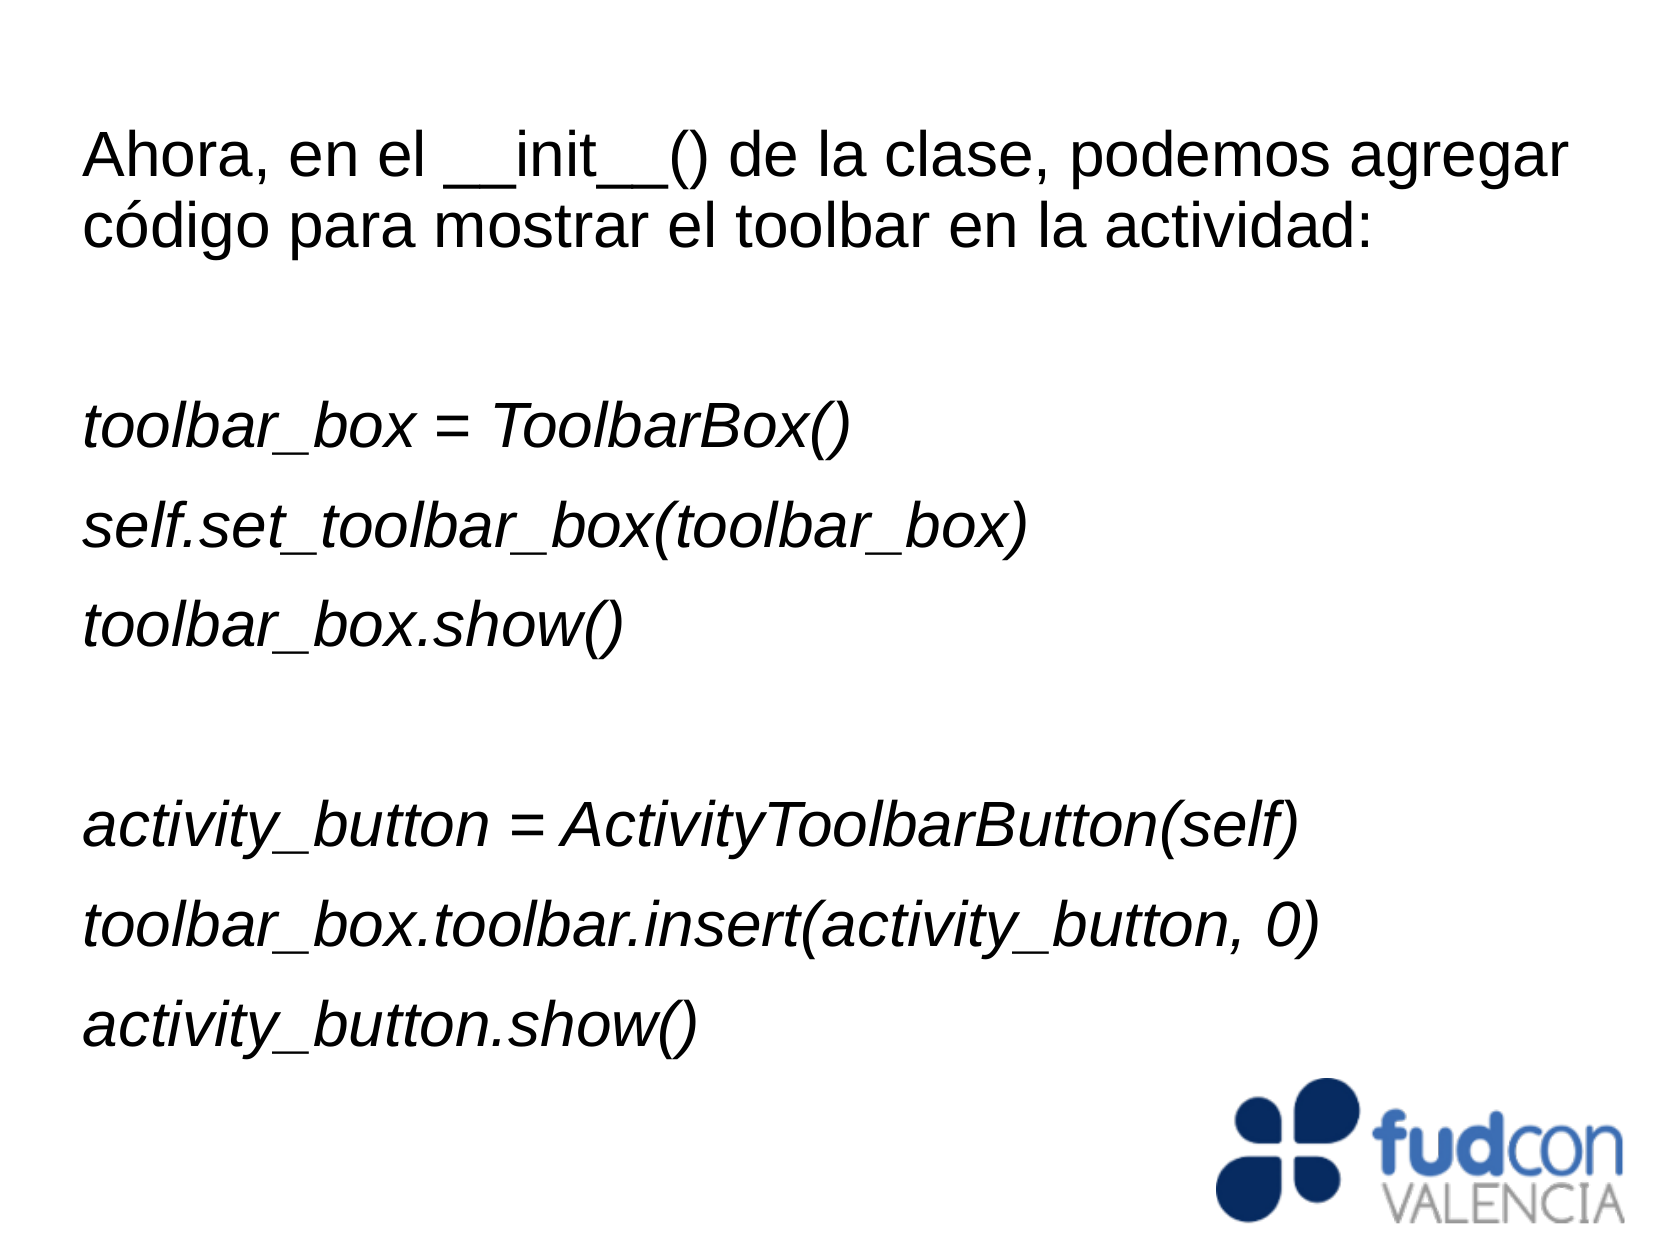

# Ahora, en el __init__() de la clase, podemos agregar código para mostrar el toolbar en la actividad:
toolbar_box = ToolbarBox()
self.set_toolbar_box(toolbar_box)
toolbar_box.show()
activity_button = ActivityToolbarButton(self)
toolbar_box.toolbar.insert(activity_button, 0)
activity_button.show()